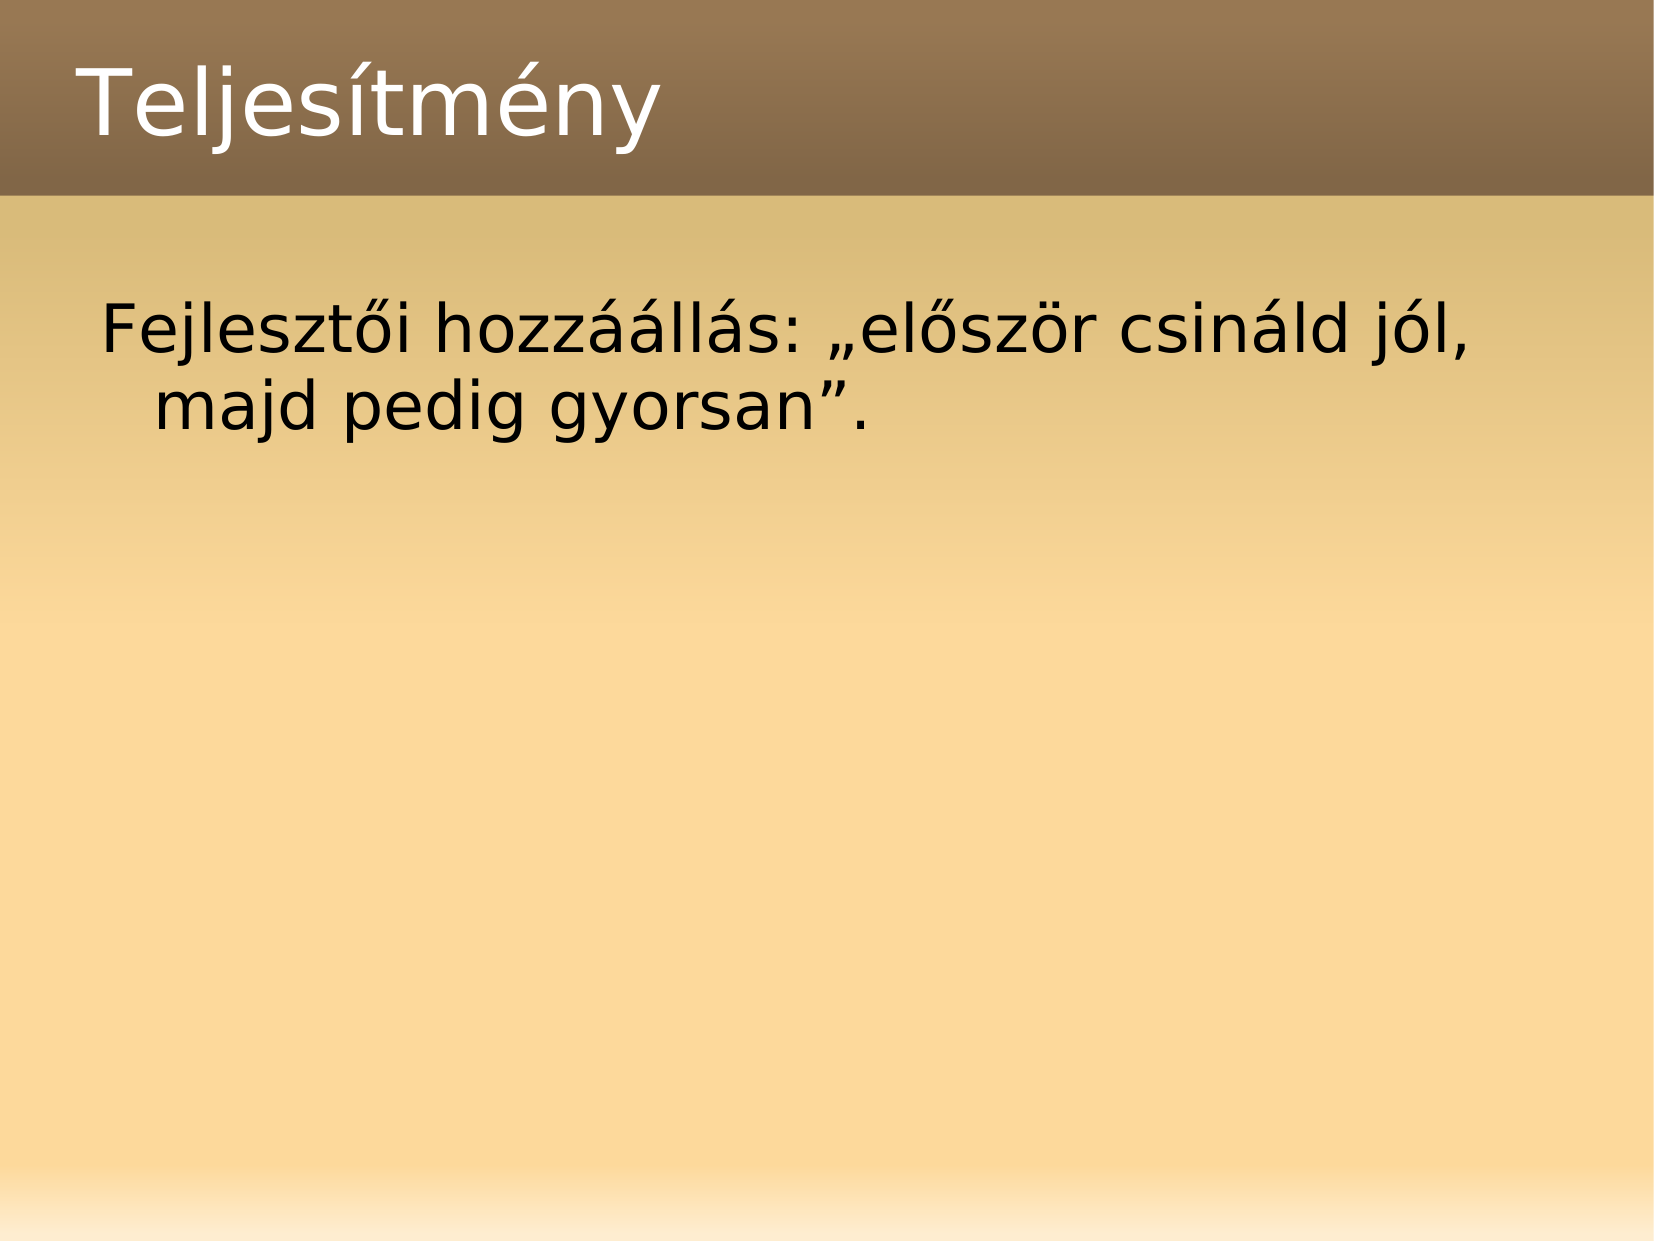

# Teljesítmény
Fejlesztői hozzáállás: „először csináld jól, majd pedig gyorsan”.